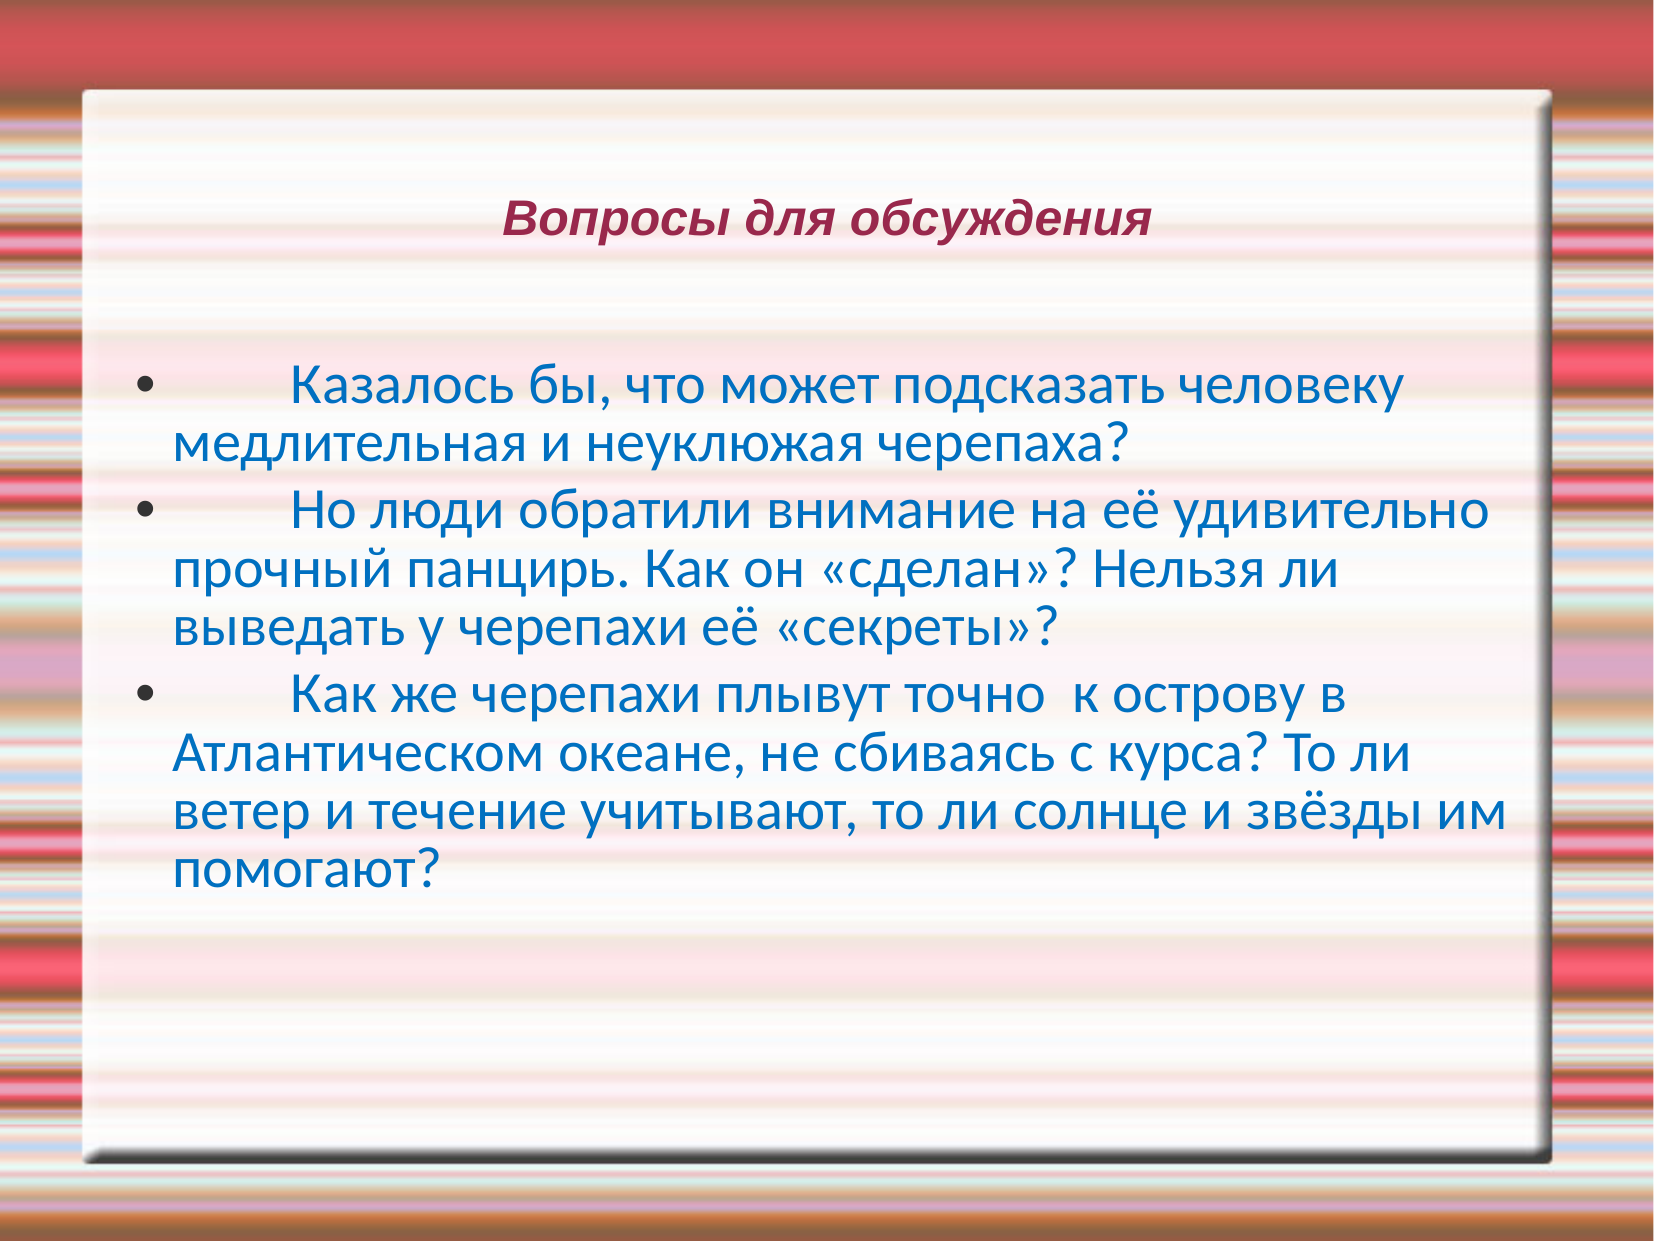

# Вопросы для обсуждения
•	Казалось бы, что может подсказать человеку медлительная и неуклюжая черепаха?
•	Но люди обратили внимание на её удивительно прочный панцирь. Как он «сделан»? Нельзя ли выведать у черепахи её «секреты»?
•	Как же черепахи плывут точно к острову в Атлантическом океане, не сбиваясь с курса? То ли ветер и течение учитывают, то ли солнце и звёзды им помогают?